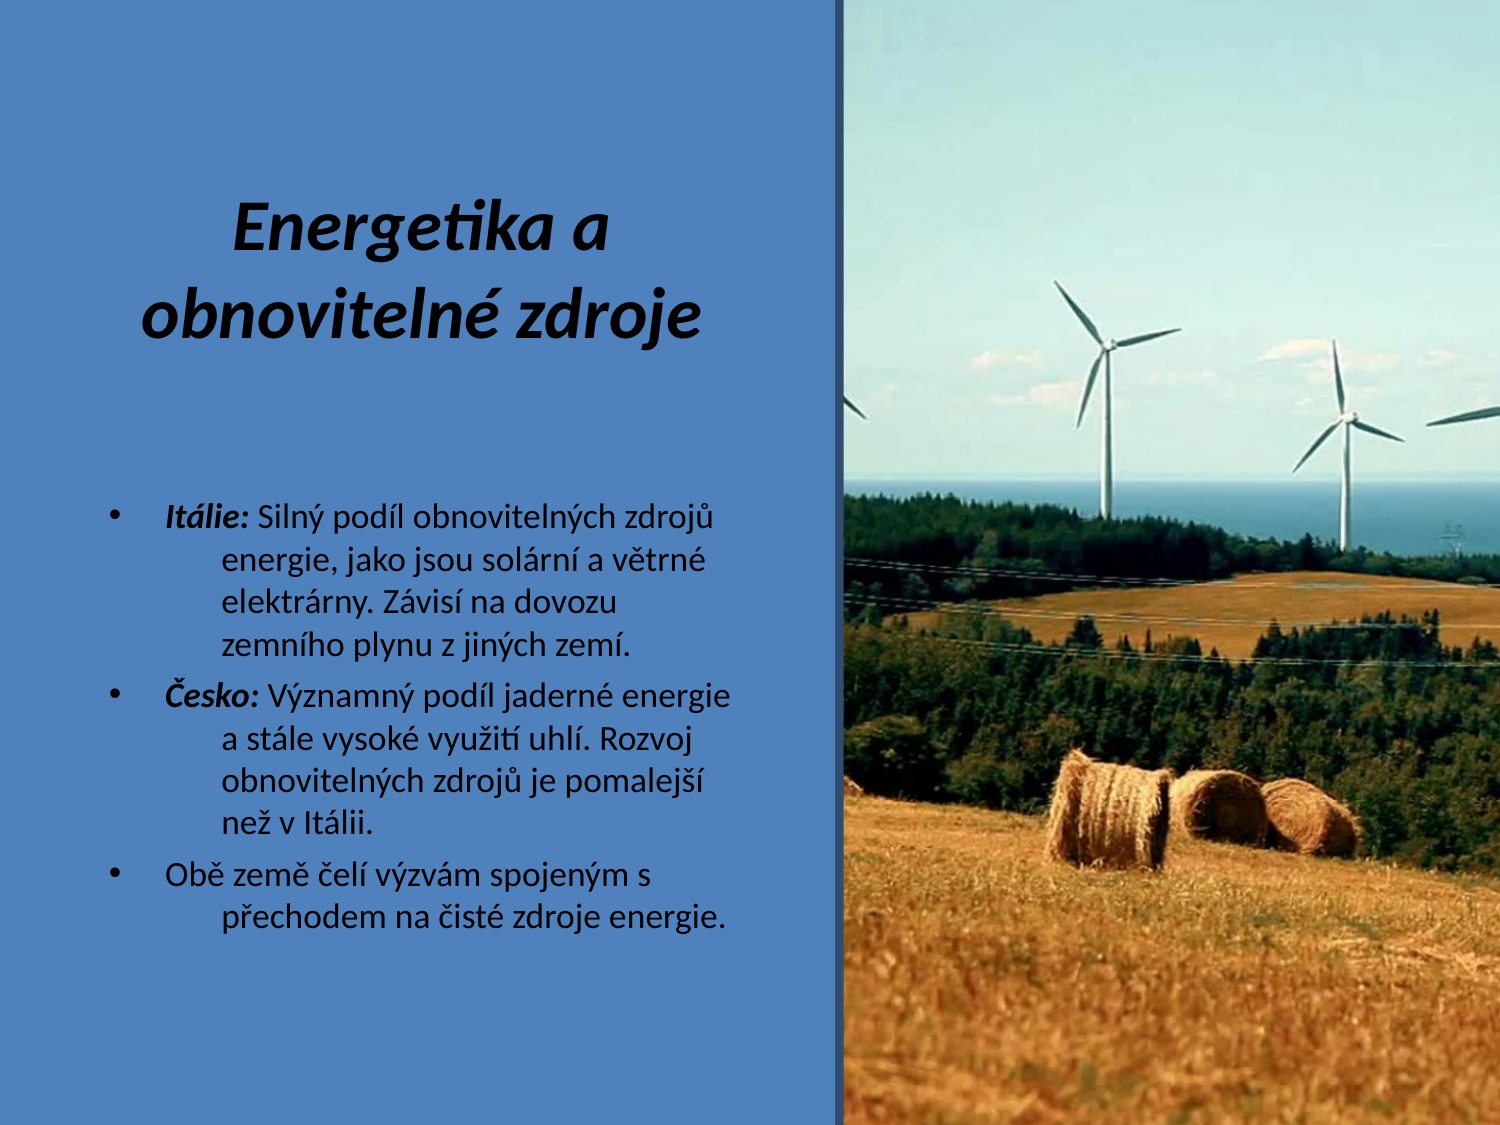

# Energetika a obnovitelné zdroje
Itálie: Silný podíl obnovitelných zdrojů energie, jako jsou solární a větrné elektrárny. Závisí na dovozu zemního plynu z jiných zemí.
Česko: Významný podíl jaderné energie a stále vysoké využití uhlí. Rozvoj obnovitelných zdrojů je pomalejší než v Itálii.
Obě země čelí výzvám spojeným s přechodem na čisté zdroje energie.